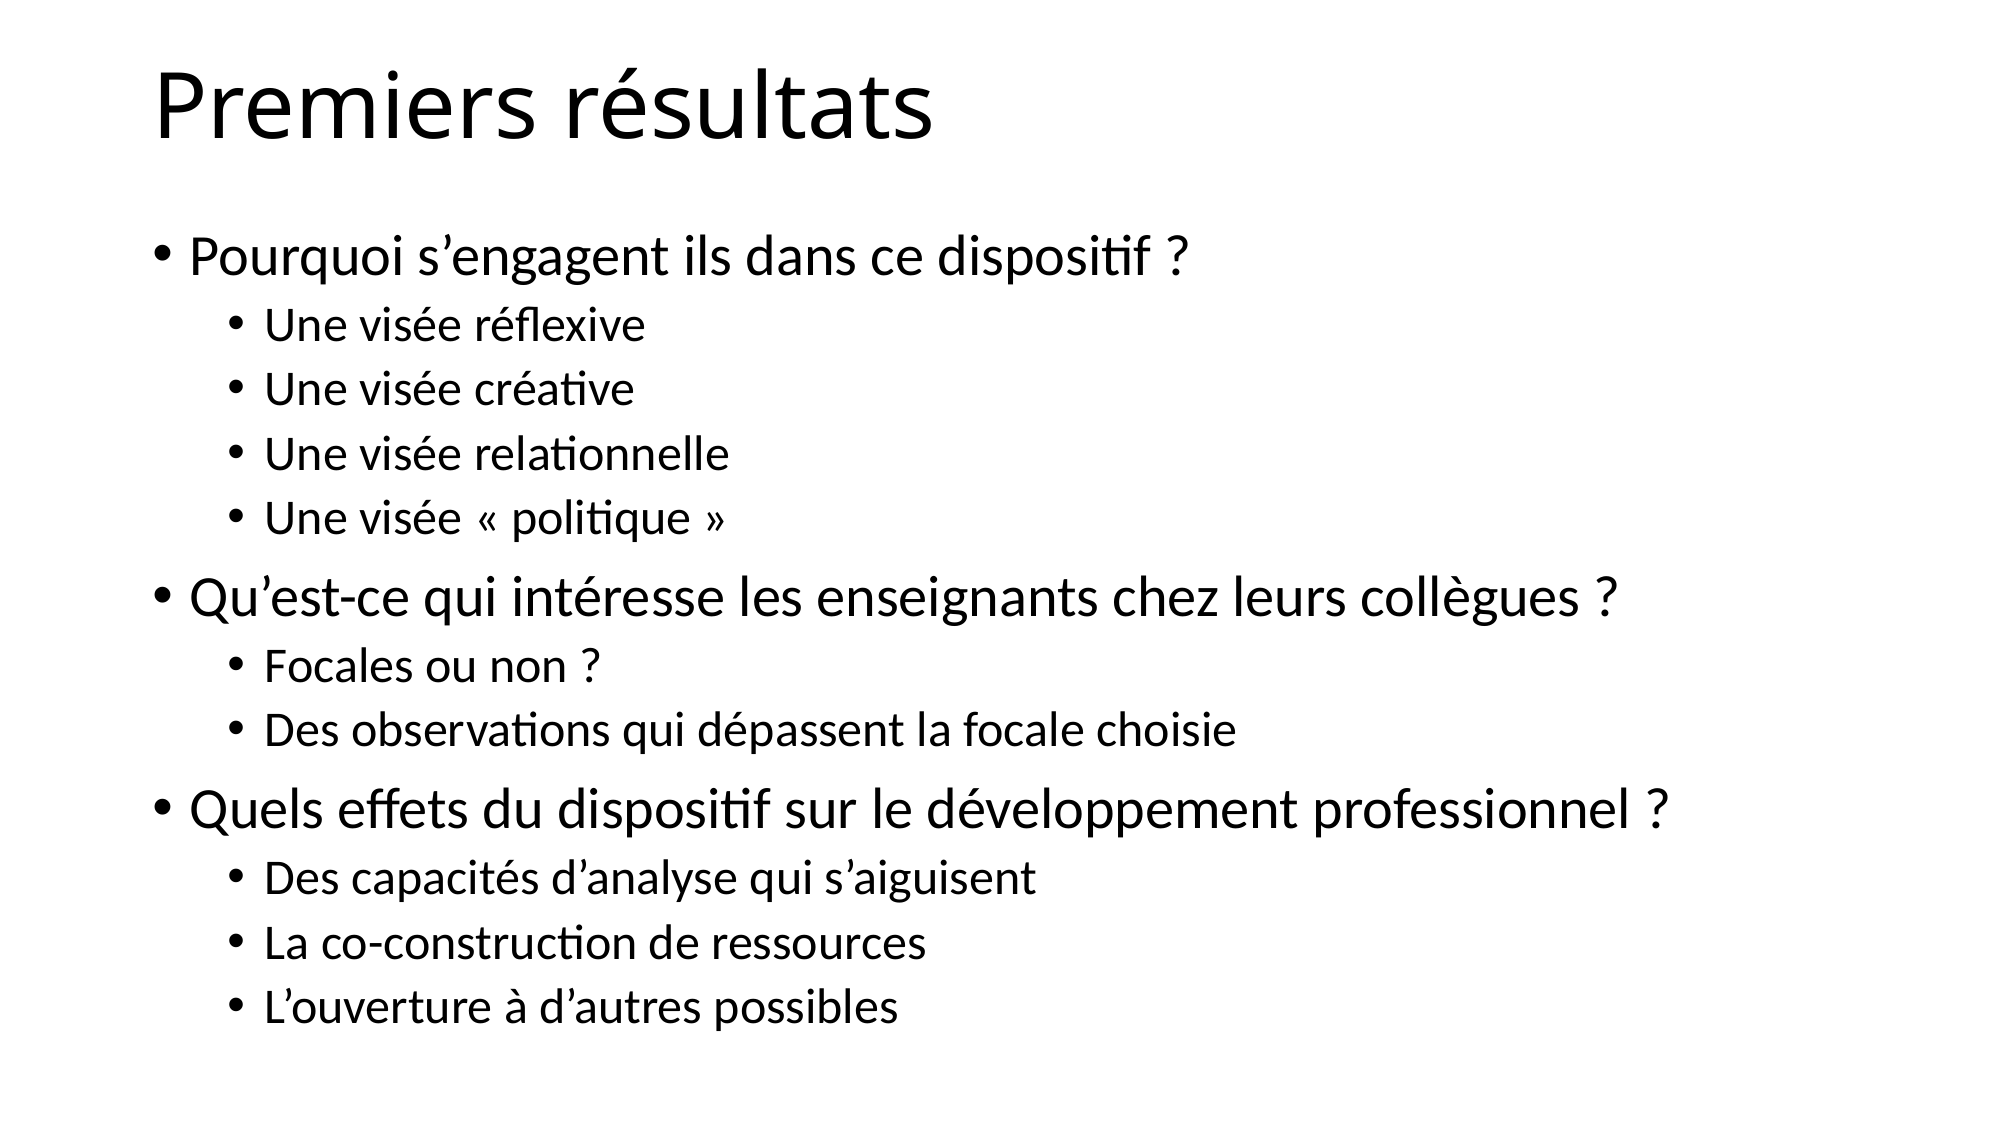

# Premiers résultats
Pourquoi s’engagent ils dans ce dispositif ?
Une visée réflexive
Une visée créative
Une visée relationnelle
Une visée « politique »
Qu’est-ce qui intéresse les enseignants chez leurs collègues ?
Focales ou non ?
Des observations qui dépassent la focale choisie
Quels effets du dispositif sur le développement professionnel ?
Des capacités d’analyse qui s’aiguisent
La co-construction de ressources
L’ouverture à d’autres possibles